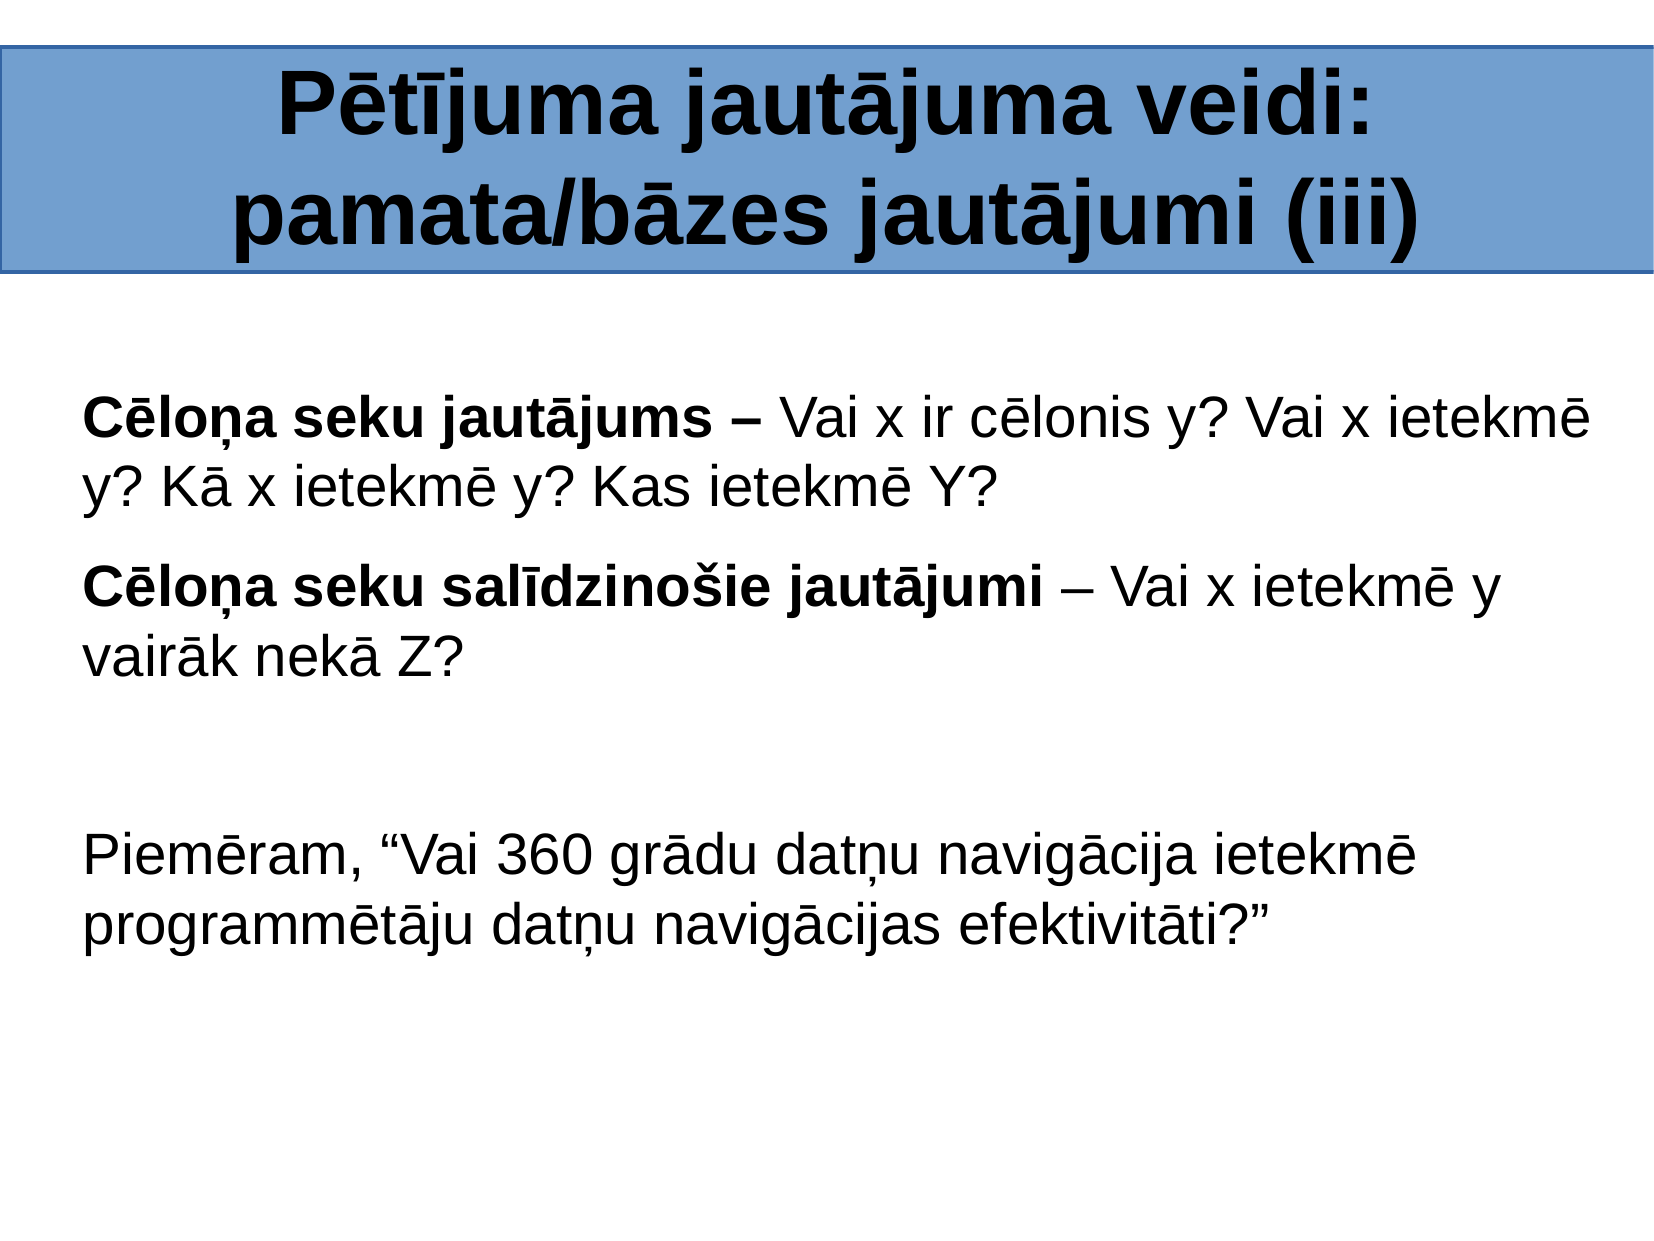

# Pētījuma jautājuma veidi: pamata/bāzes jautājumi (iii)
Cēloņa seku jautājums – Vai x ir cēlonis y? Vai x ietekmē y? Kā x ietekmē y? Kas ietekmē Y?
Cēloņa seku salīdzinošie jautājumi – Vai x ietekmē y vairāk nekā Z?
Piemēram, “Vai 360 grādu datņu navigācija ietekmē programmētāju datņu navigācijas efektivitāti?”